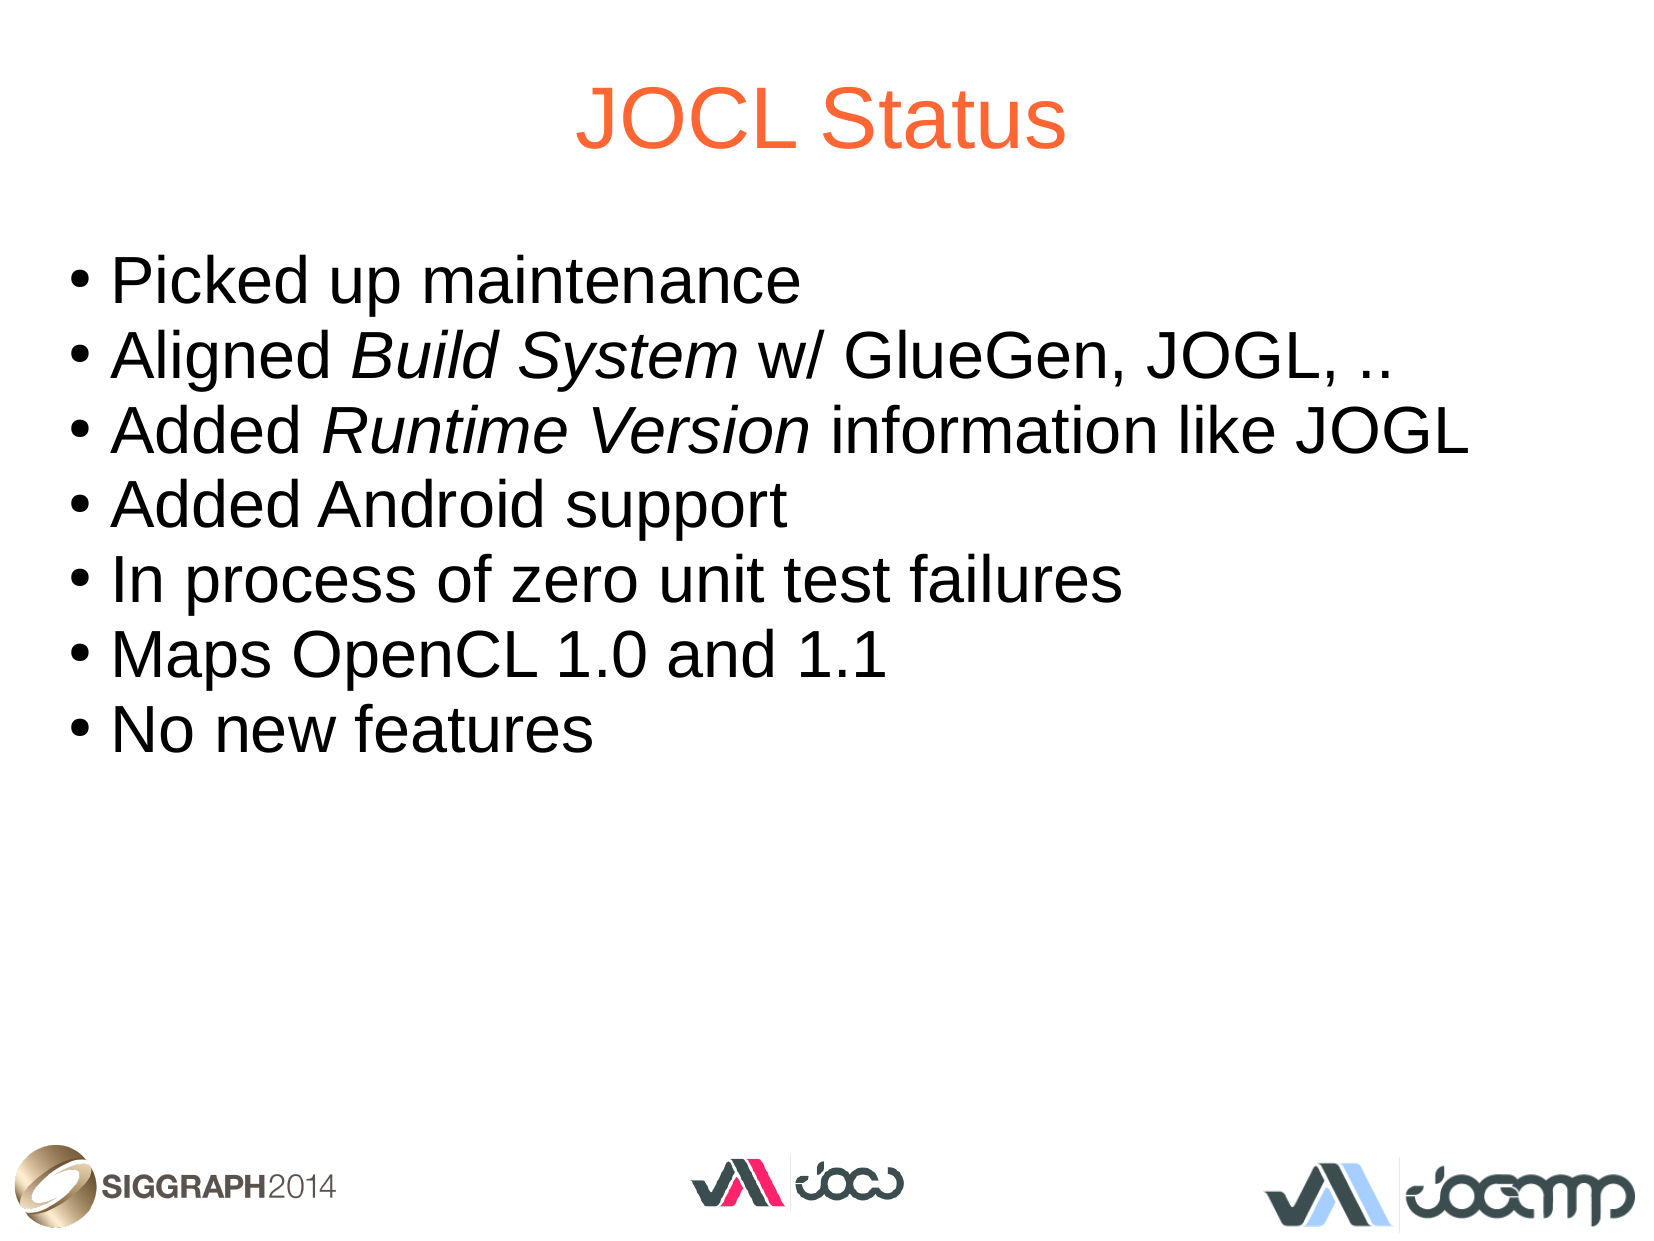

JOCL Status
# Picked up maintenance
 Aligned Build System w/ GlueGen, JOGL, ..
 Added Runtime Version information like JOGL
 Added Android support
 In process of zero unit test failures
 Maps OpenCL 1.0 and 1.1
 No new features